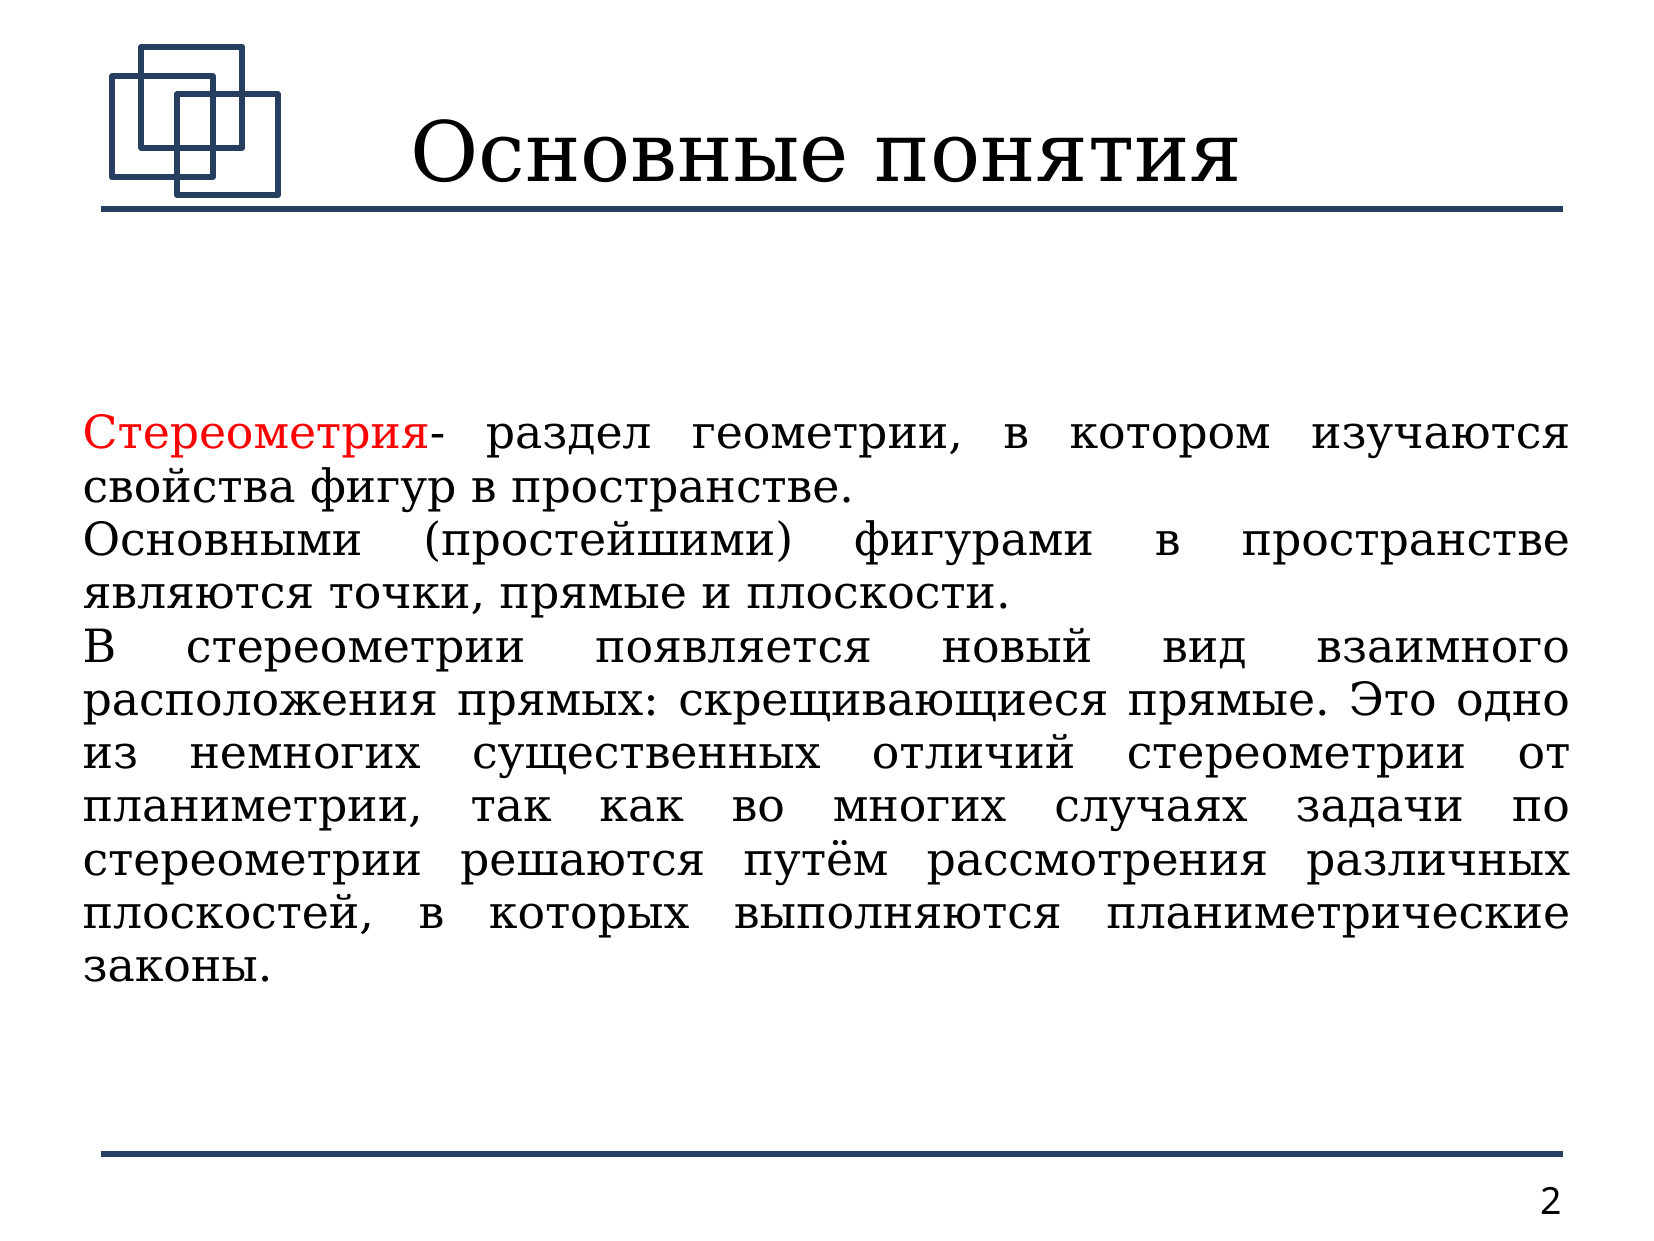

# Основные понятия
Стереометрия- раздел геометрии, в котором изучаются свойства фигур в пространстве.
Основными (простейшими) фигурами в пространстве являются точки, прямые и плоскости.
В стереометрии появляется новый вид взаимного расположения прямых: скрещивающиеся прямые. Это одно из немногих существенных отличий стереометрии от планиметрии, так как во многих случаях задачи по стереометрии решаются путём рассмотрения различных плоскостей, в которых выполняются планиметрические законы.